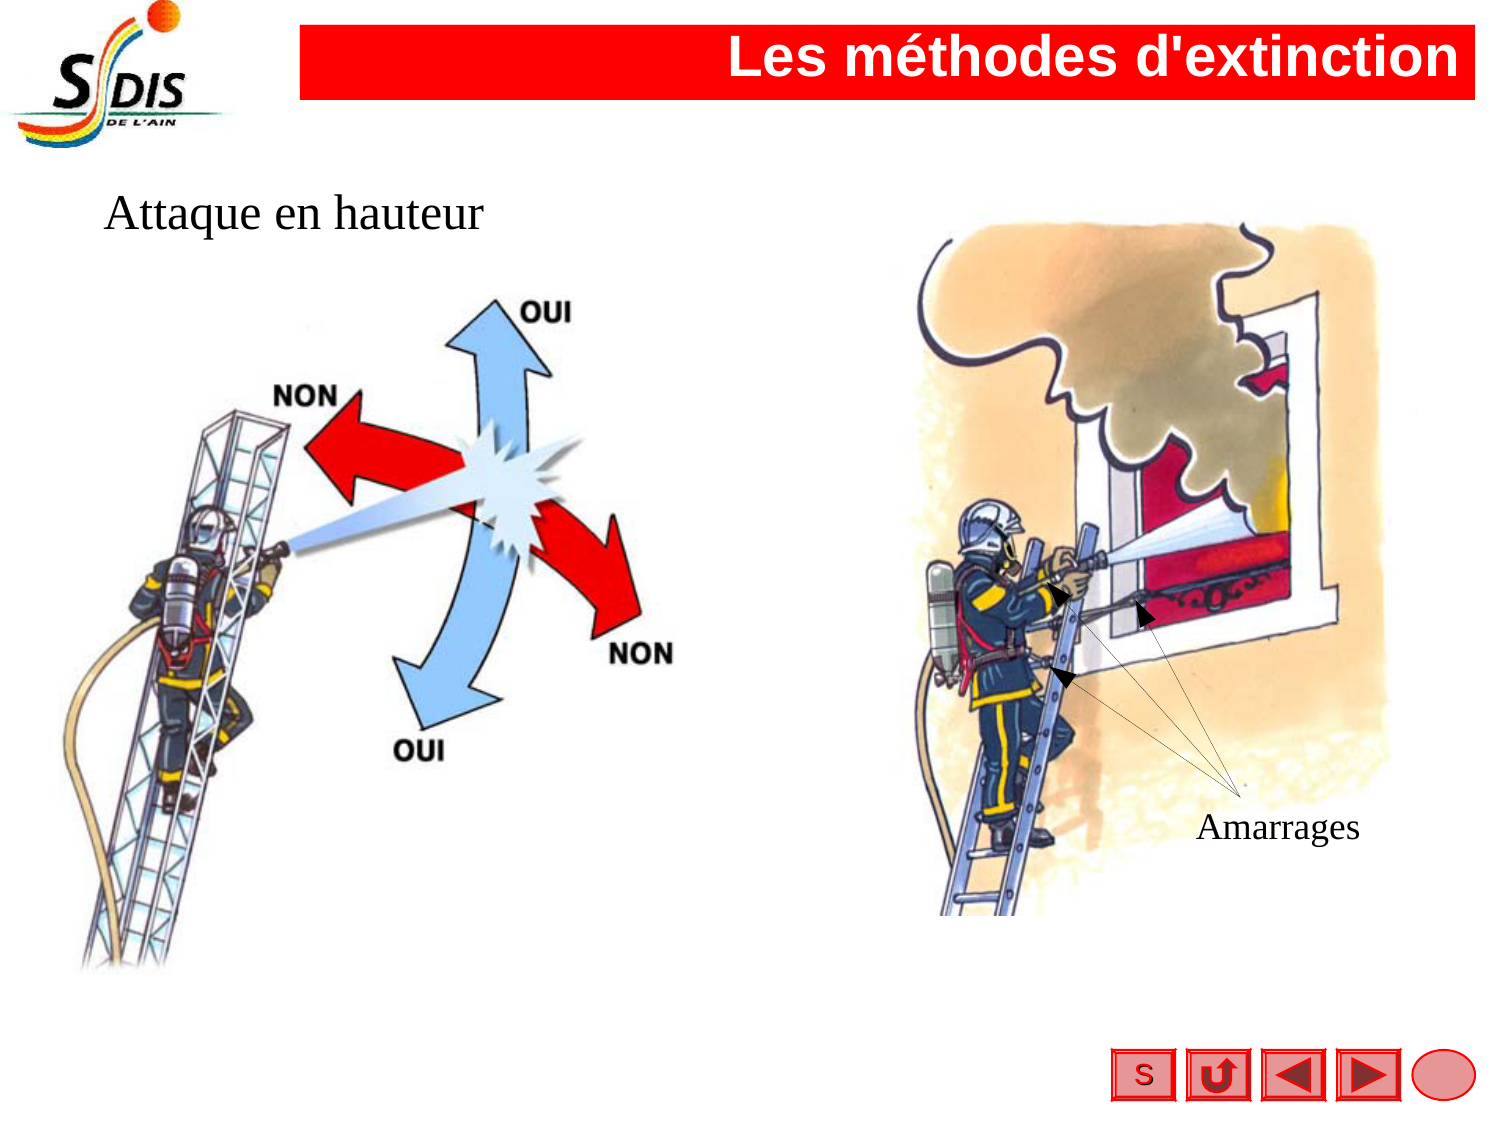

Les méthodes d'extinction
Attaque en hauteur
Amarrages